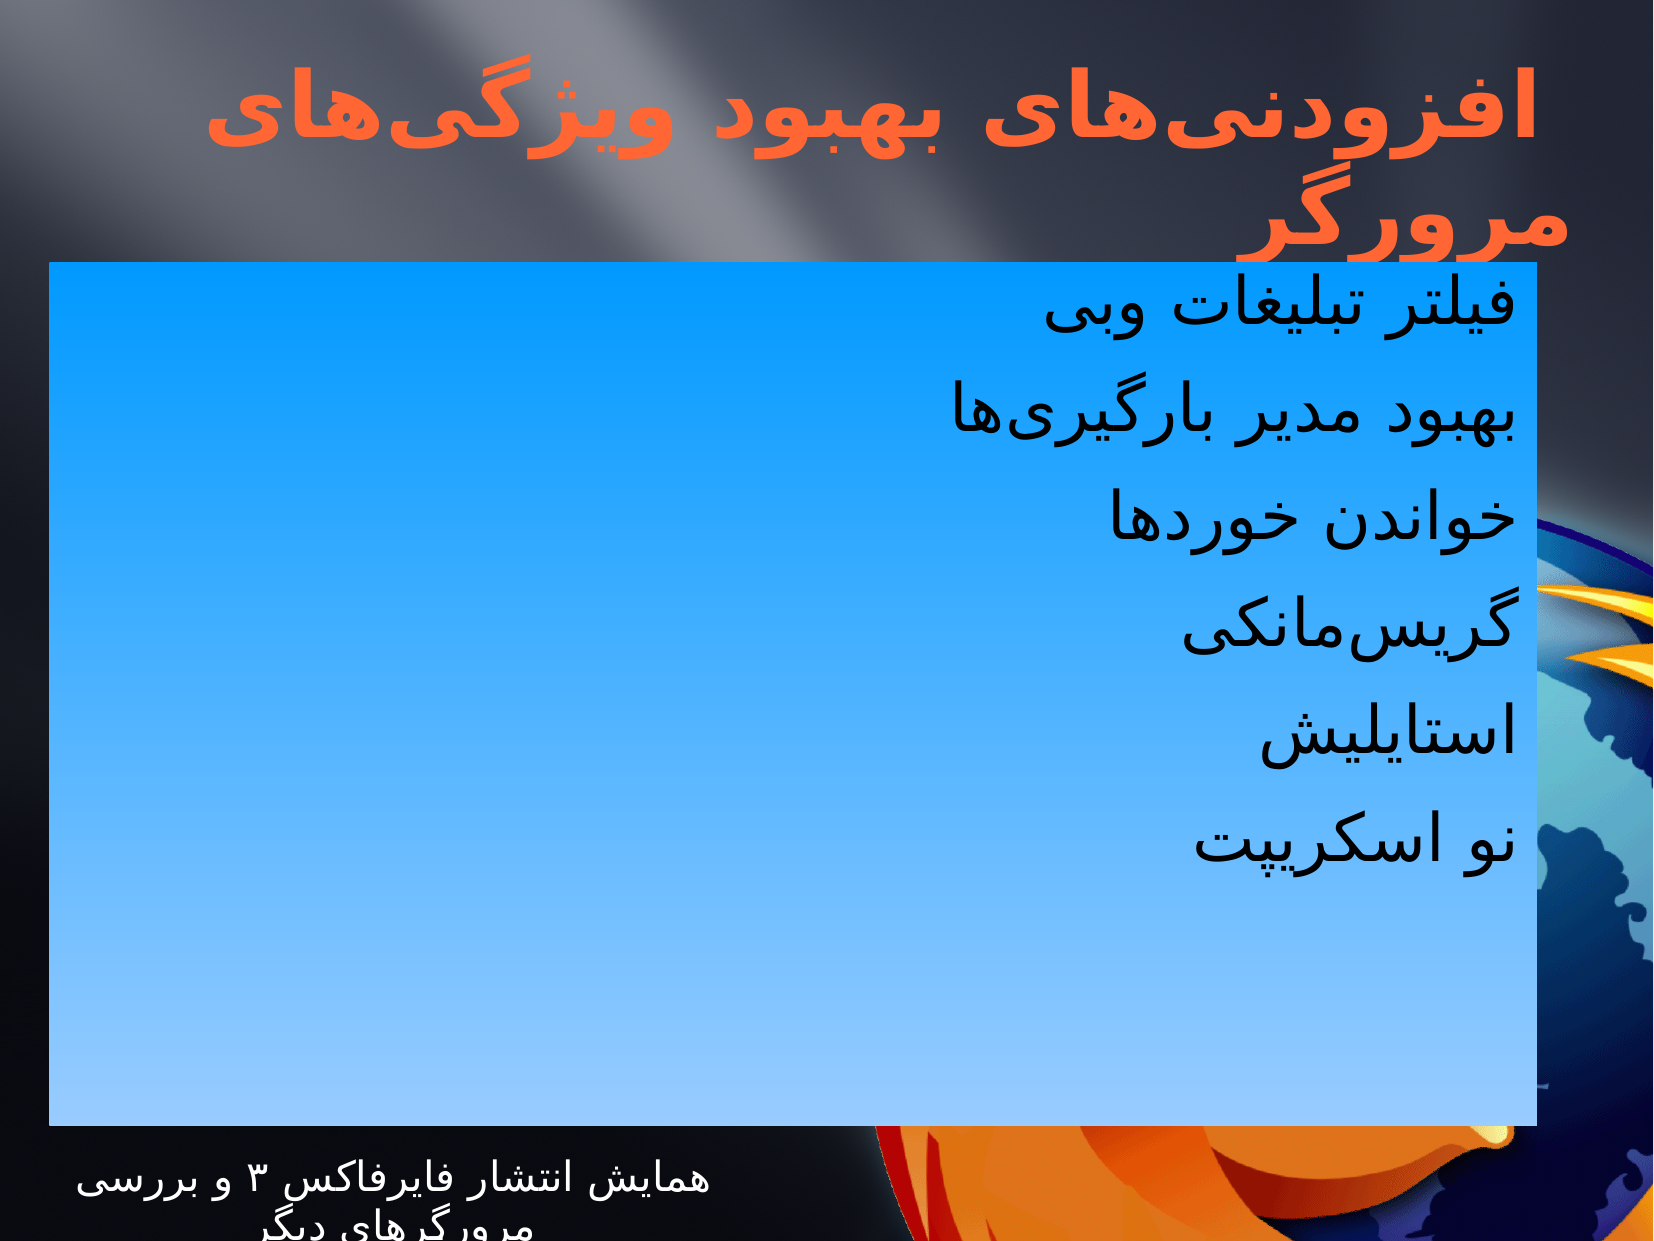

# افزودنی‌های بهبود ویژگی‌های مرورگر
فیلتر تبلیغات وبی
بهبود مدیر بارگیری‌ها
خواندن خوردها
گریس‌مانکی
استایلیش
نو اسکریپت